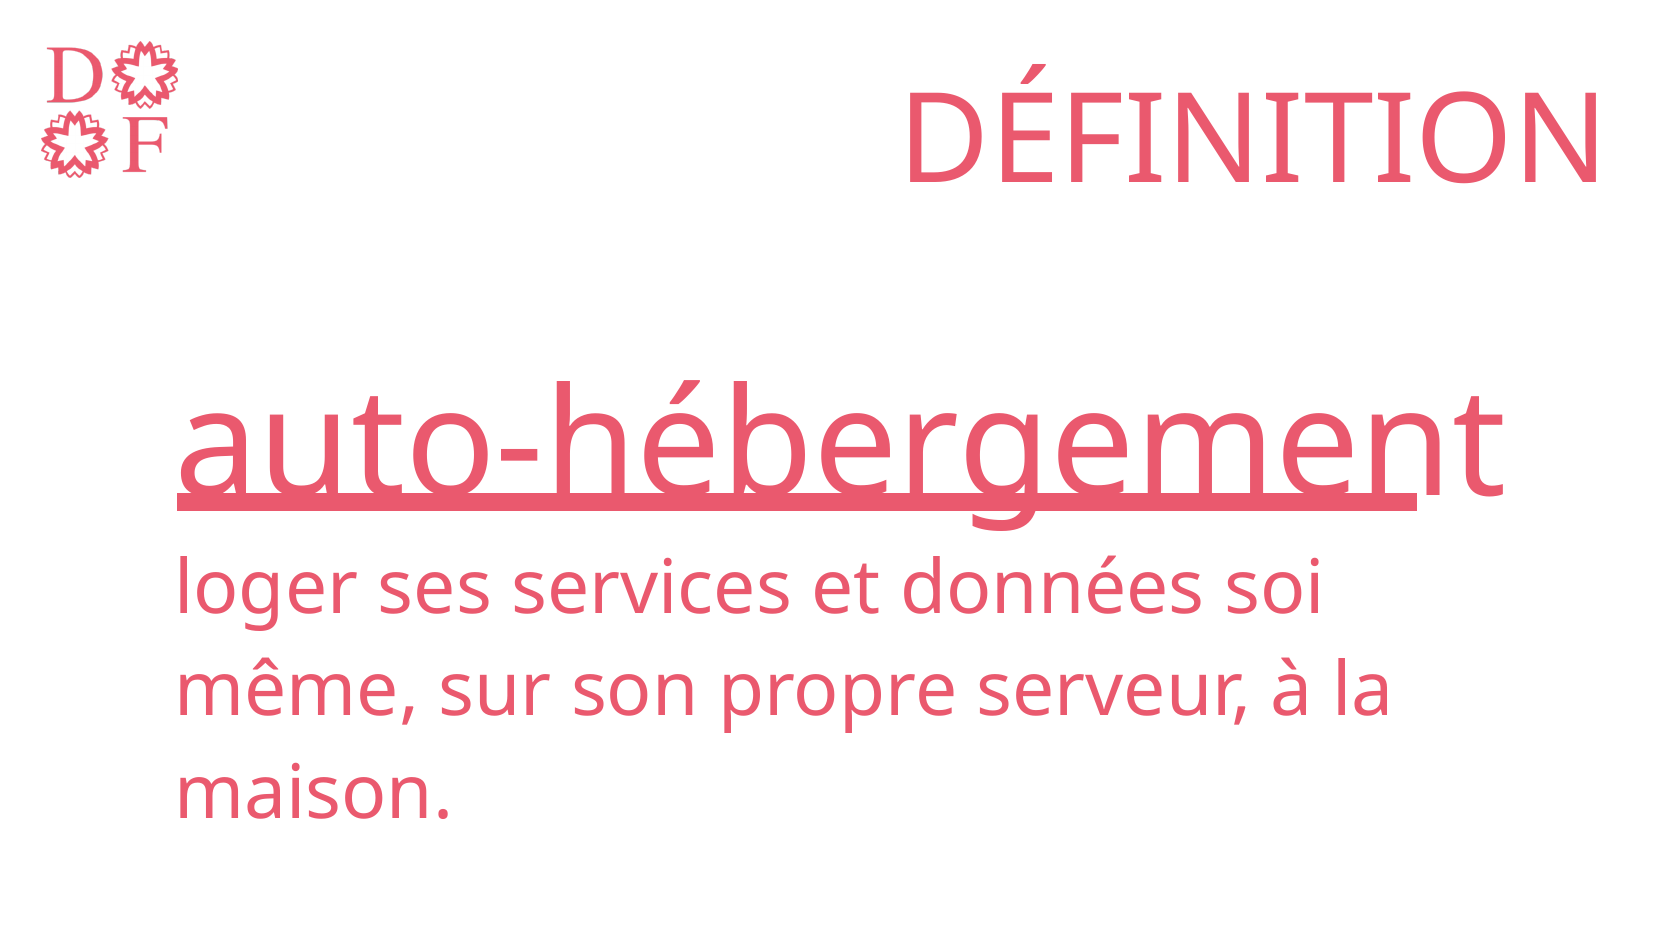

DÉFINITION
auto-hébergement
loger ses services et données soi même, sur son propre serveur, à la maison.